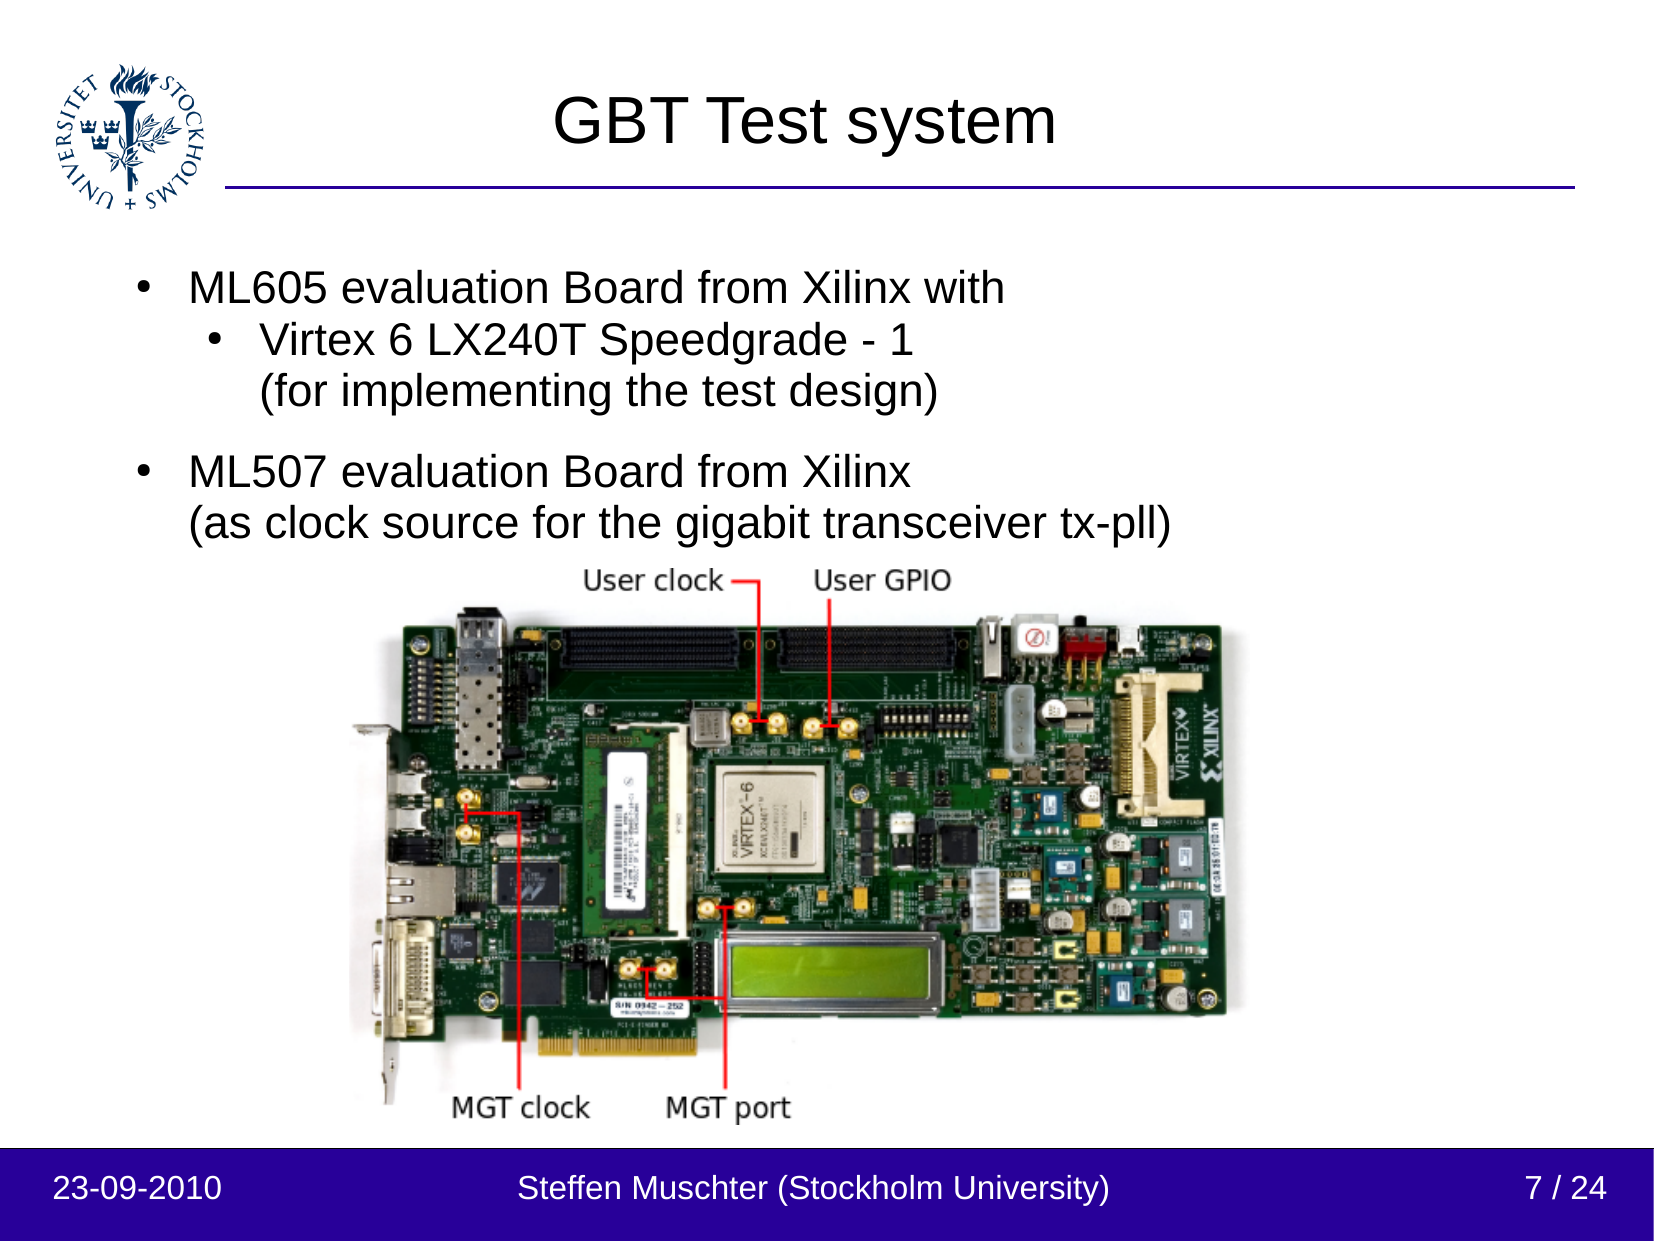

GBT Test system
ML605 evaluation Board from Xilinx with
Virtex 6 LX240T Speedgrade - 1
(for implementing the test design)
ML507 evaluation Board from Xilinx
(as clock source for the gigabit transceiver tx-pll)
7 / 24